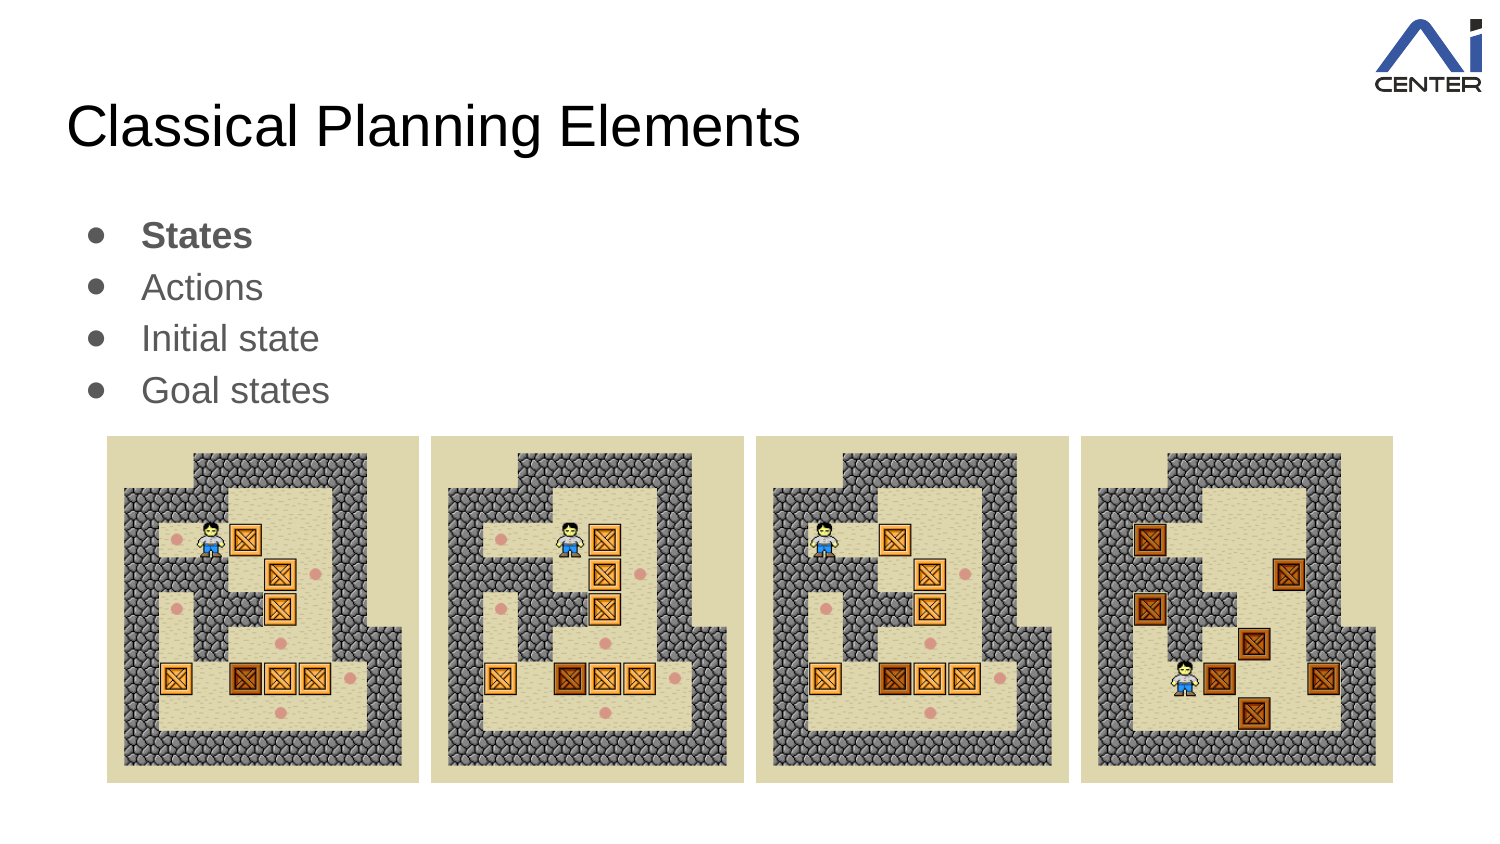

# Classical Planning Elements
States
Actions
Initial state
Goal states